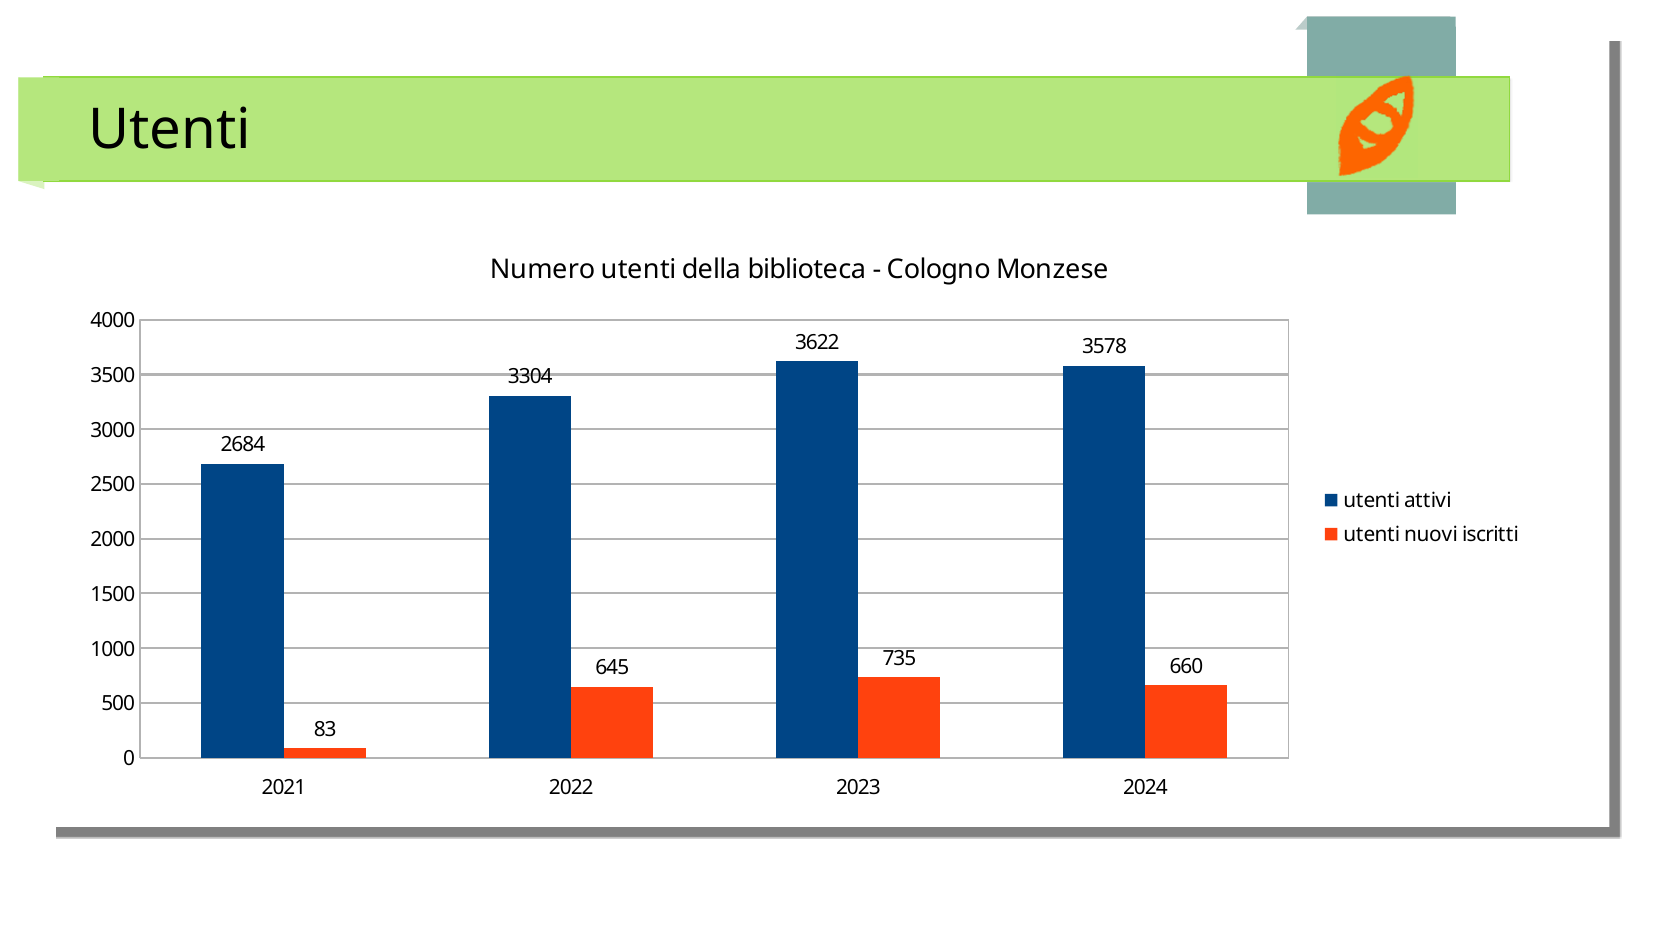

# Utenti
### Chart: Numero utenti della biblioteca - Cologno Monzese
| Category | utenti attivi | utenti nuovi iscritti |
|---|---|---|
| 2021 | 2684.0 | 83.0 |
| 2022 | 3304.0 | 645.0 |
| 2023 | 3622.0 | 735.0 |
| 2024 | 3578.0 | 660.0 |